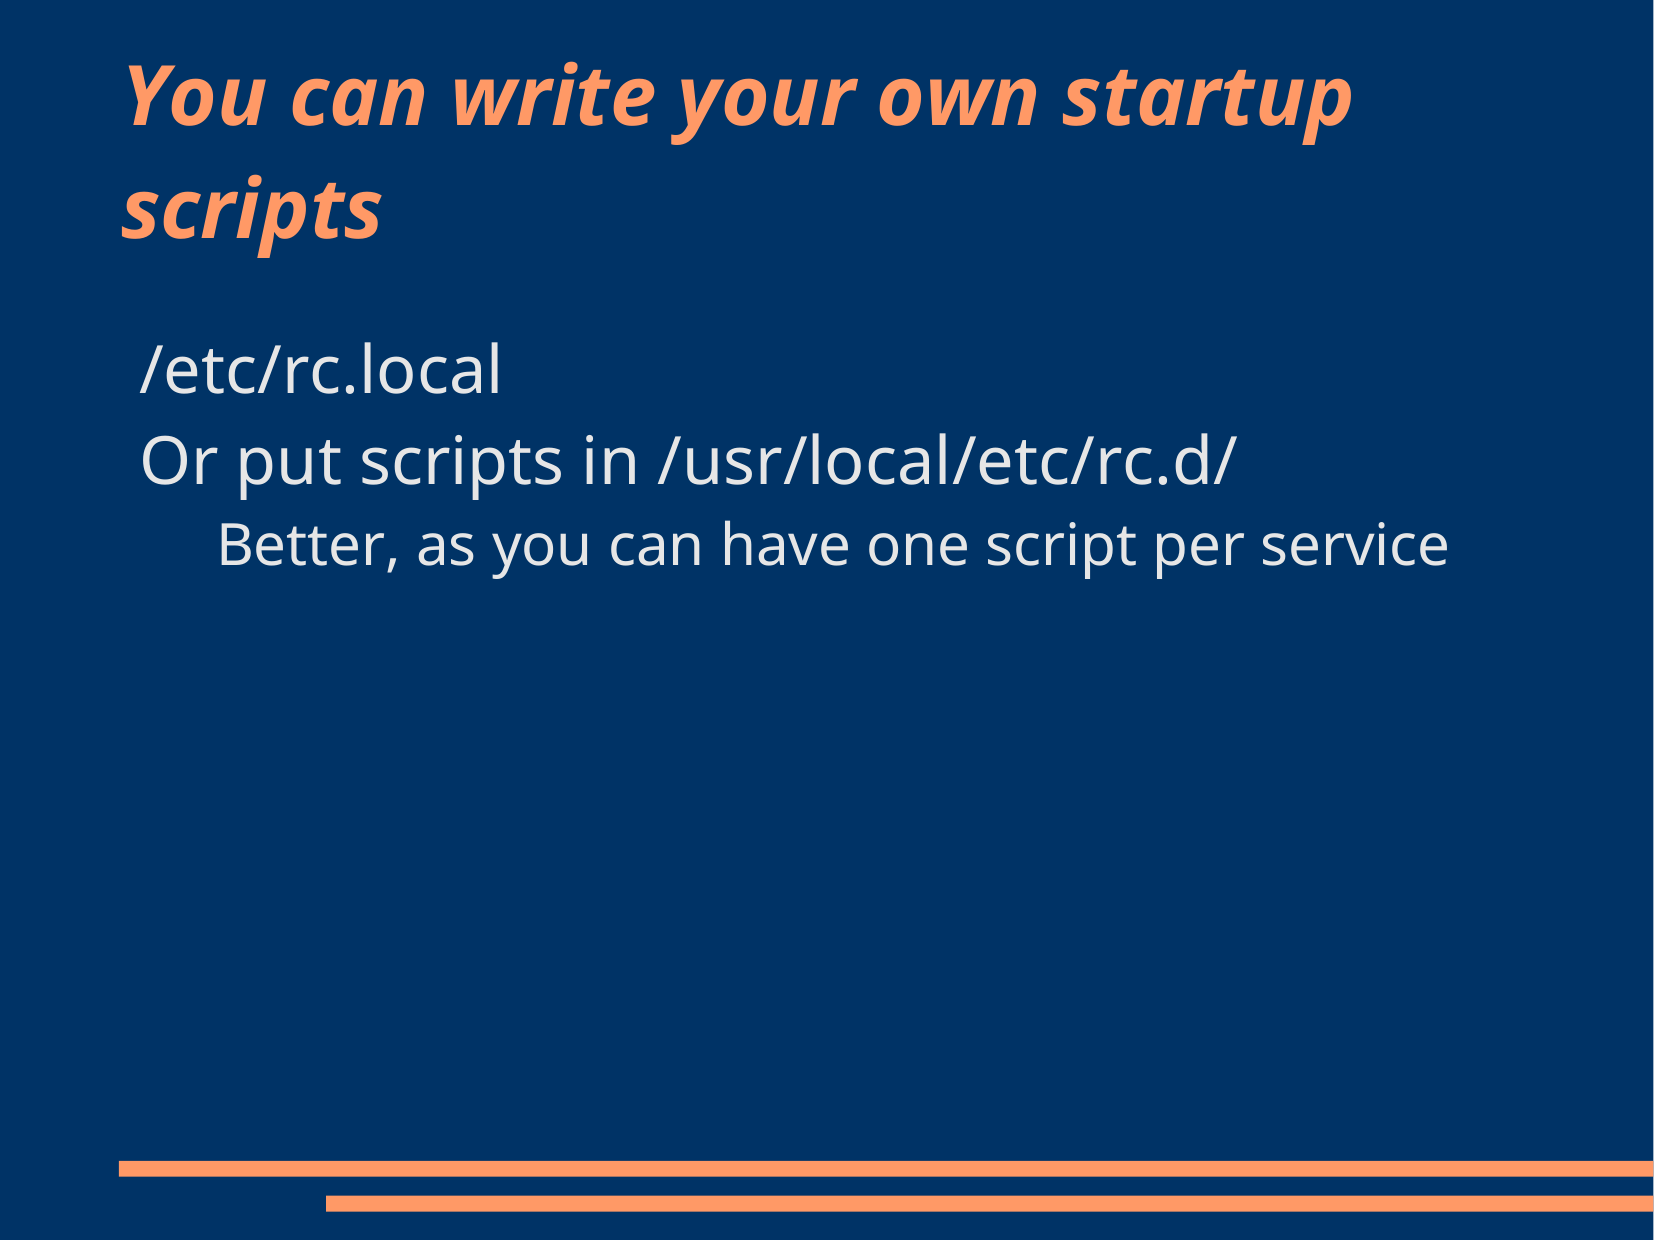

# You can write your own startup scripts
/etc/rc.local
Or put scripts in /usr/local/etc/rc.d/
Better, as you can have one script per service